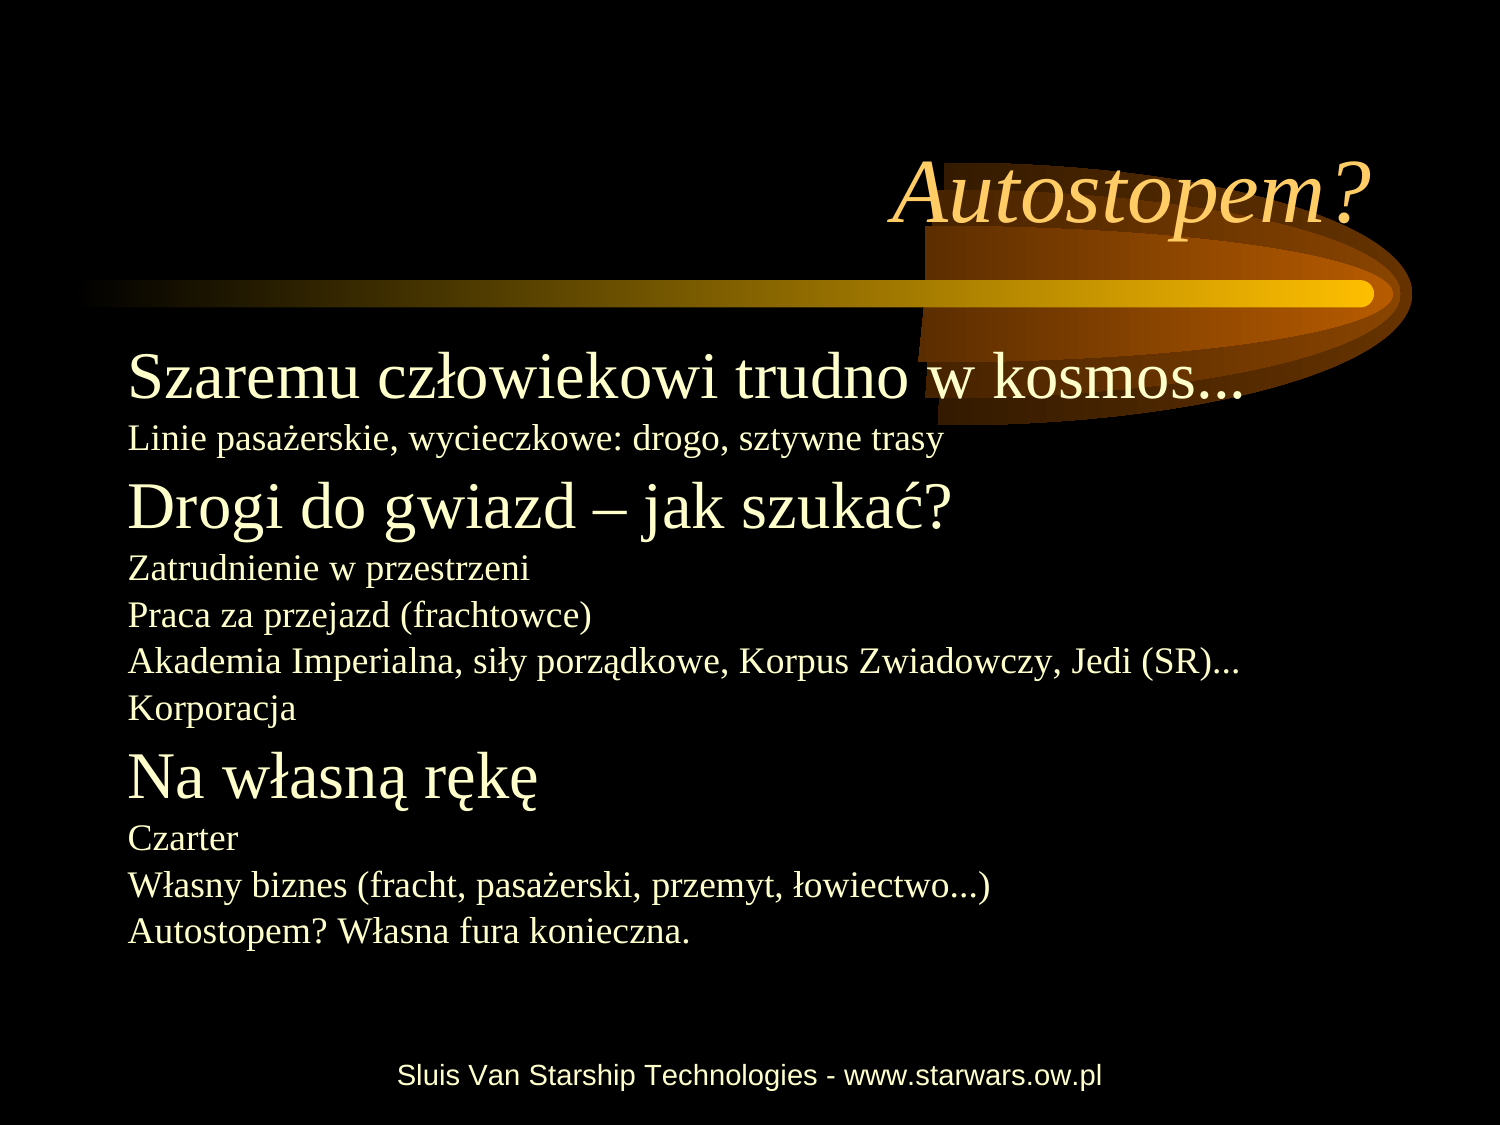

# Autostopem?
Szaremu człowiekowi trudno w kosmos...
Linie pasażerskie, wycieczkowe: drogo, sztywne trasy
Drogi do gwiazd – jak szukać?
Zatrudnienie w przestrzeni
Praca za przejazd (frachtowce)
Akademia Imperialna, siły porządkowe, Korpus Zwiadowczy, Jedi (SR)...
Korporacja
Na własną rękę
Czarter
Własny biznes (fracht, pasażerski, przemyt, łowiectwo...)
Autostopem? Własna fura konieczna.
Sluis Van Starship Technologies - www.starwars.ow.pl